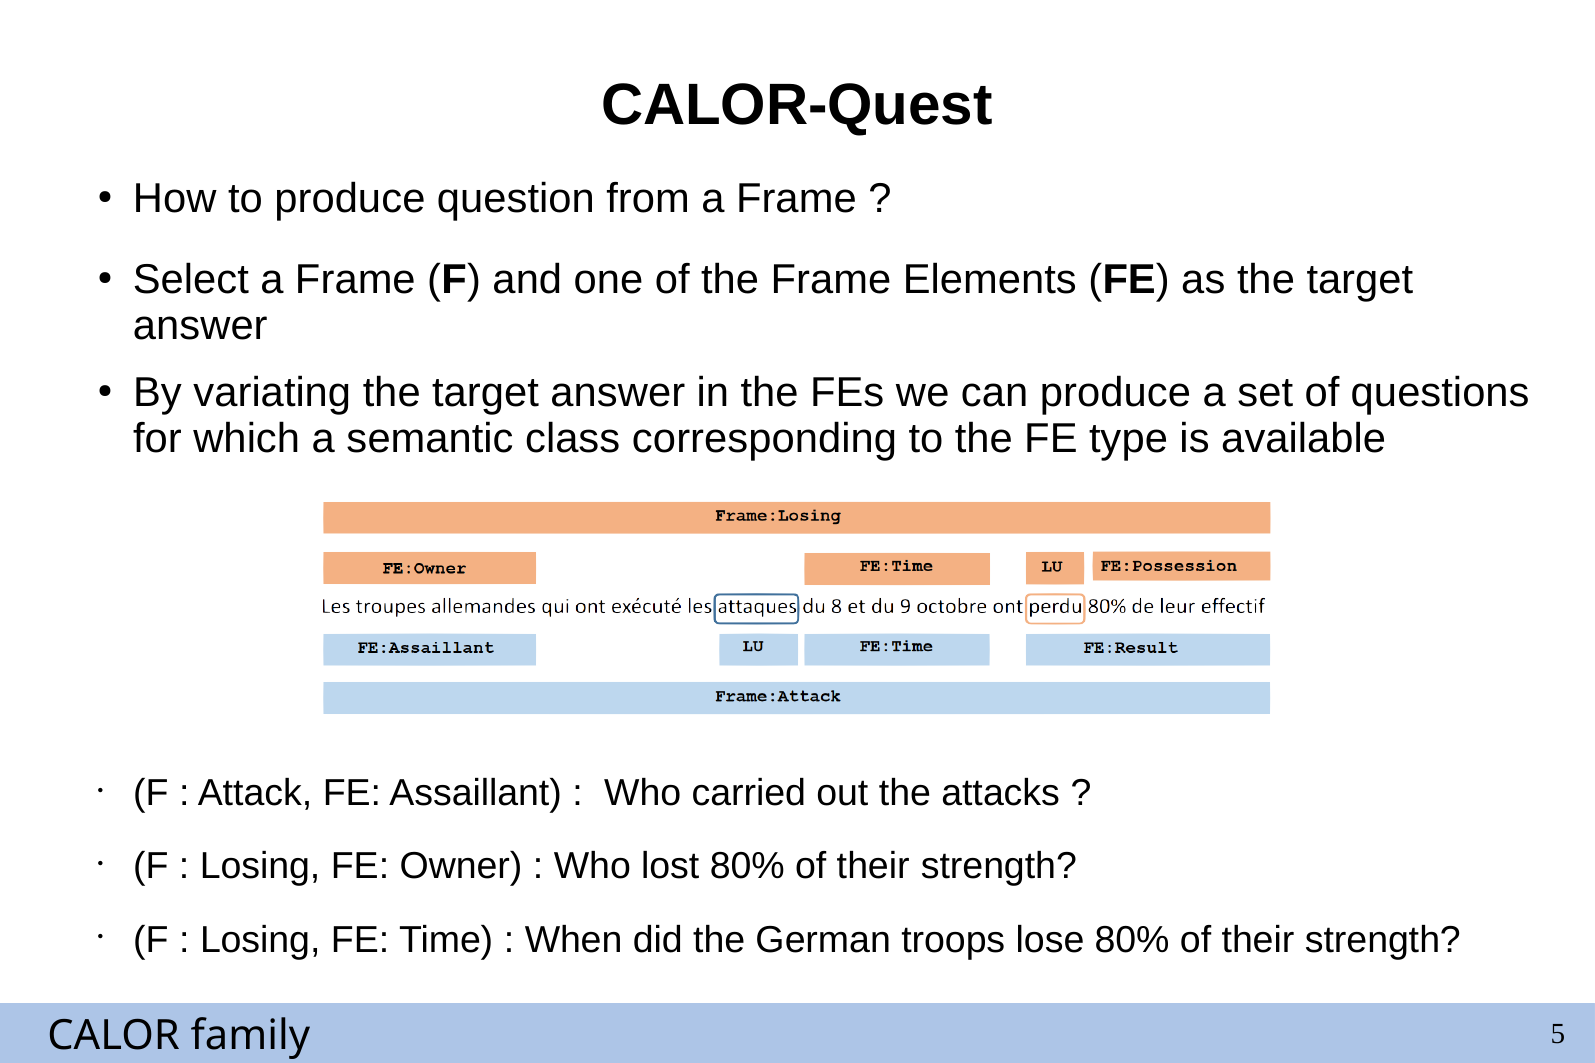

CALOR-Quest
How to produce question from a Frame ?
Select a Frame (F) and one of the Frame Elements (FE) as the target answer
By variating the target answer in the FEs we can produce a set of questions for which a semantic class corresponding to the FE type is available
(F : Attack, FE: Assaillant) : Who carried out the attacks ?
(F : Losing, FE: Owner) : Who lost 80% of their strength?
(F : Losing, FE: Time) : When did the German troops lose 80% of their strength?
# CALOR family